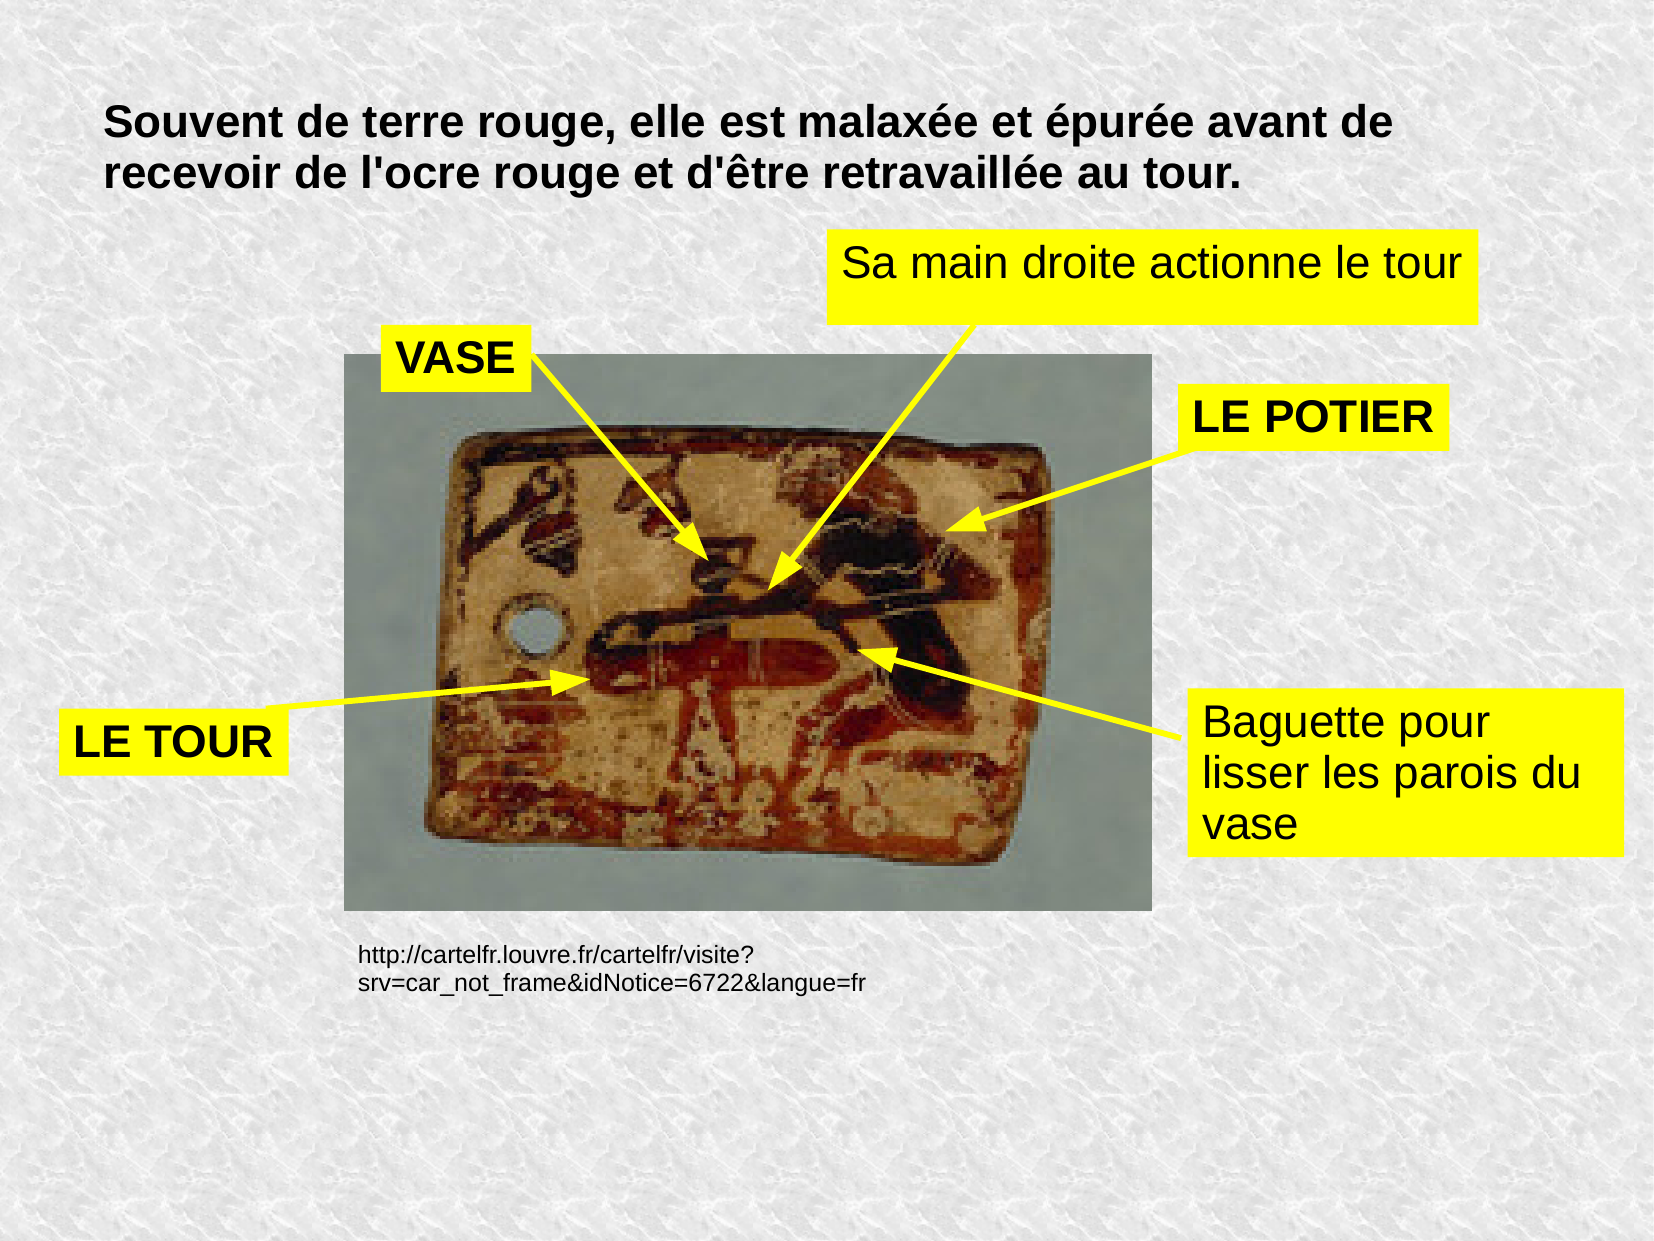

Souvent de terre rouge, elle est malaxée et épurée avant de recevoir de l'ocre rouge et d'être retravaillée au tour.
Sa main droite actionne le tour
VASE
LE POTIER
Baguette pour lisser les parois du vase
LE TOUR
http://cartelfr.louvre.fr/cartelfr/visite?srv=car_not_frame&idNotice=6722&langue=fr